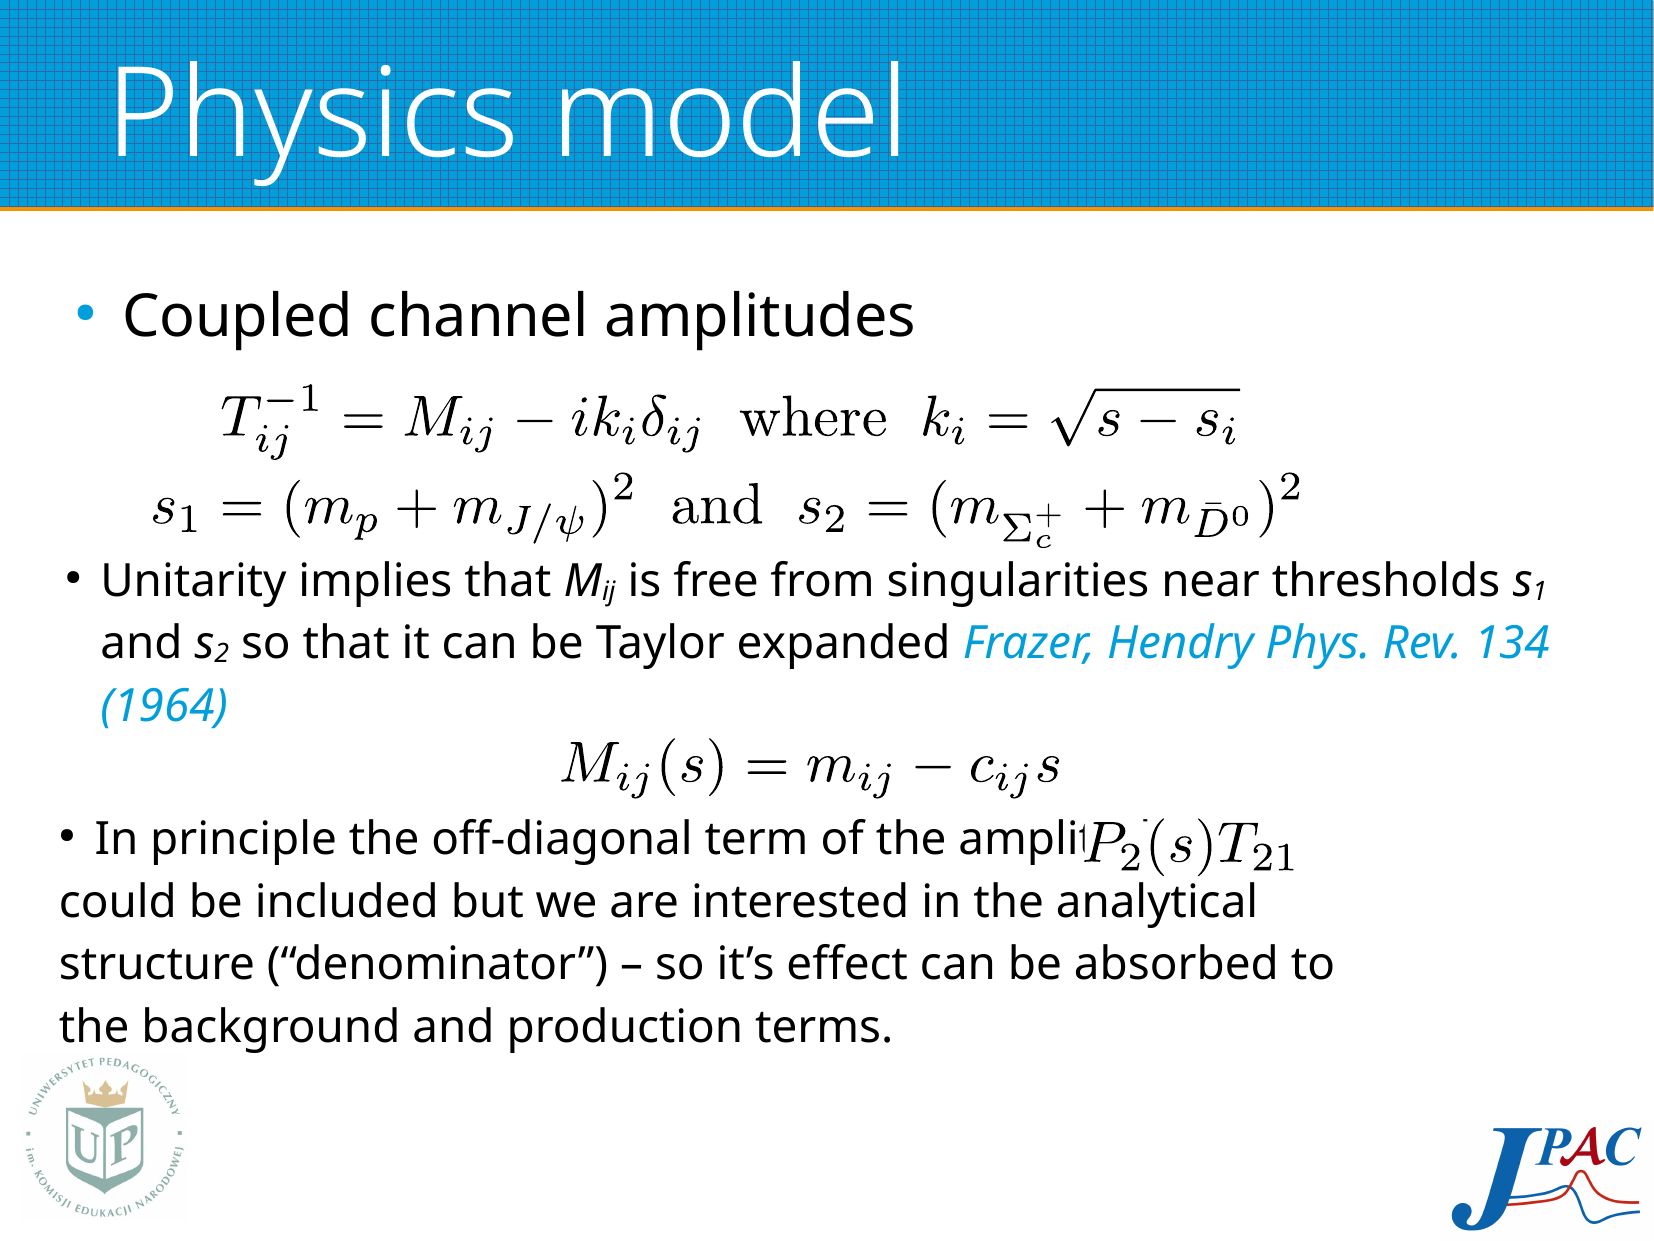

# Physics model
Coupled channel amplitudes
Unitarity implies that Mij is free from singularities near thresholds s1 and s2 so that it can be Taylor expanded Frazer, Hendry Phys. Rev. 134 (1964)
In principle the off-diagonal term of the amplitude
could be included but we are interested in the analytical structure (“denominator”) – so it’s effect can be absorbed to the background and production terms.